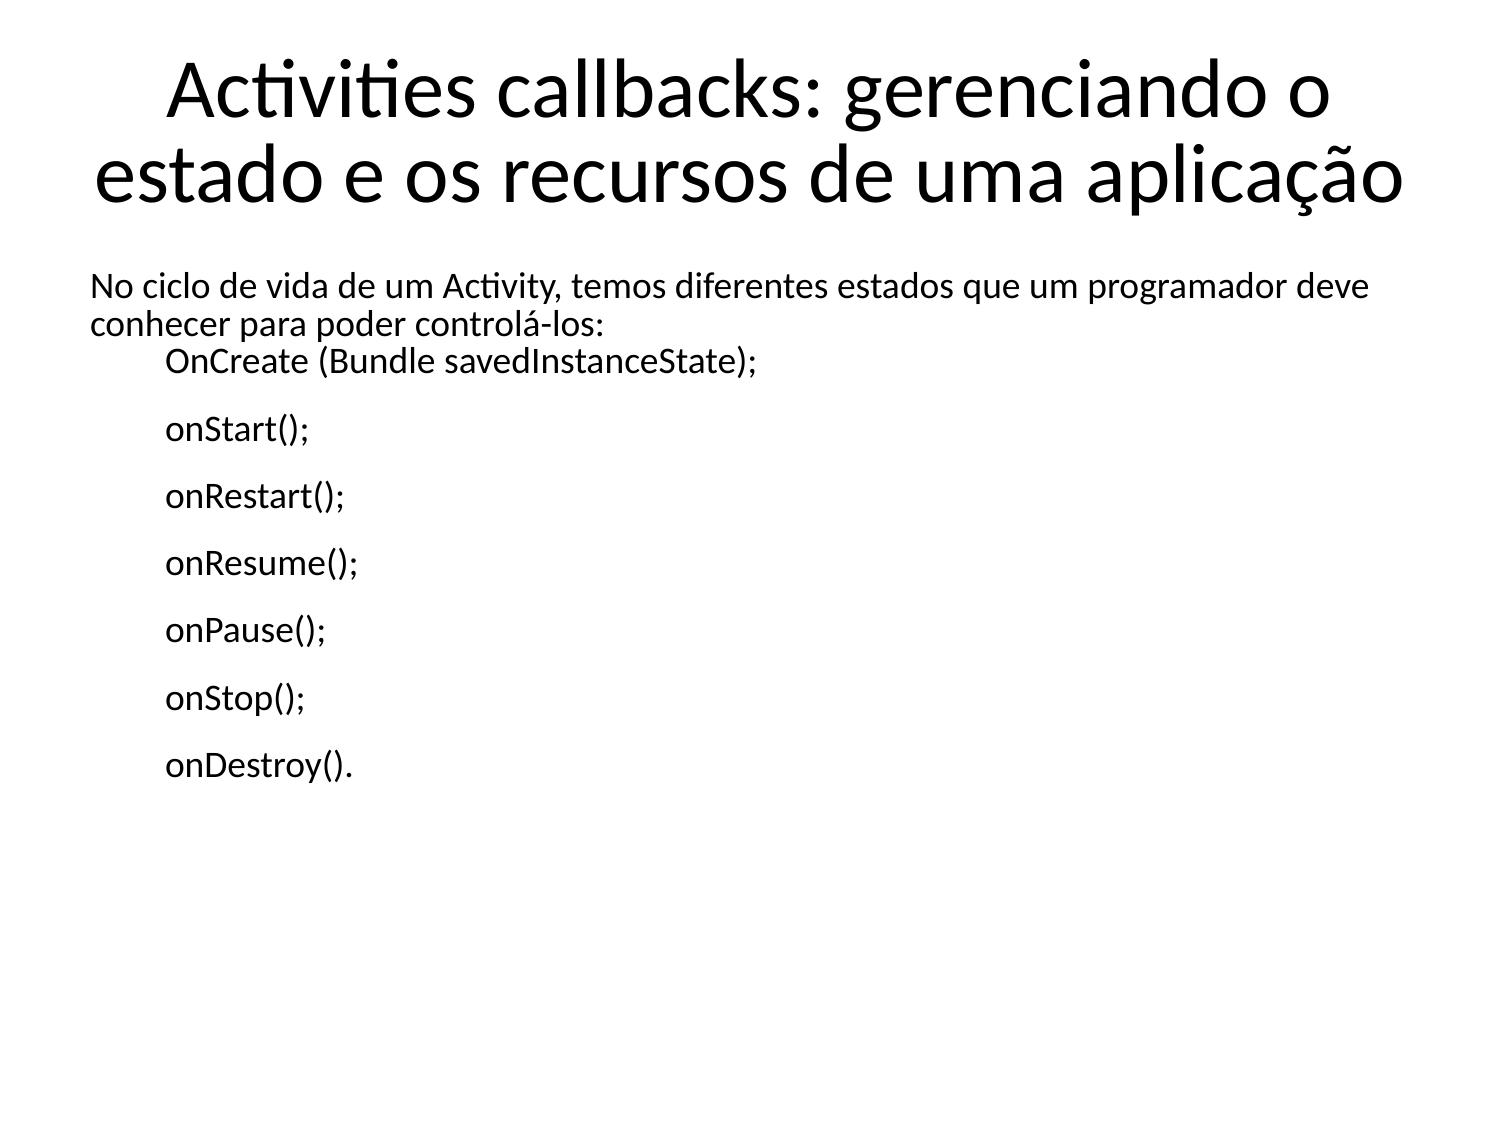

# Activities callbacks: gerenciando o estado e os recursos de uma aplicação
No ciclo de vida de um Activity, temos diferentes estados que um programador deve conhecer para poder controlá-los:
OnCreate (Bundle savedInstanceState);
onStart();
onRestart();
onResume();
onPause();
onStop();
onDestroy().